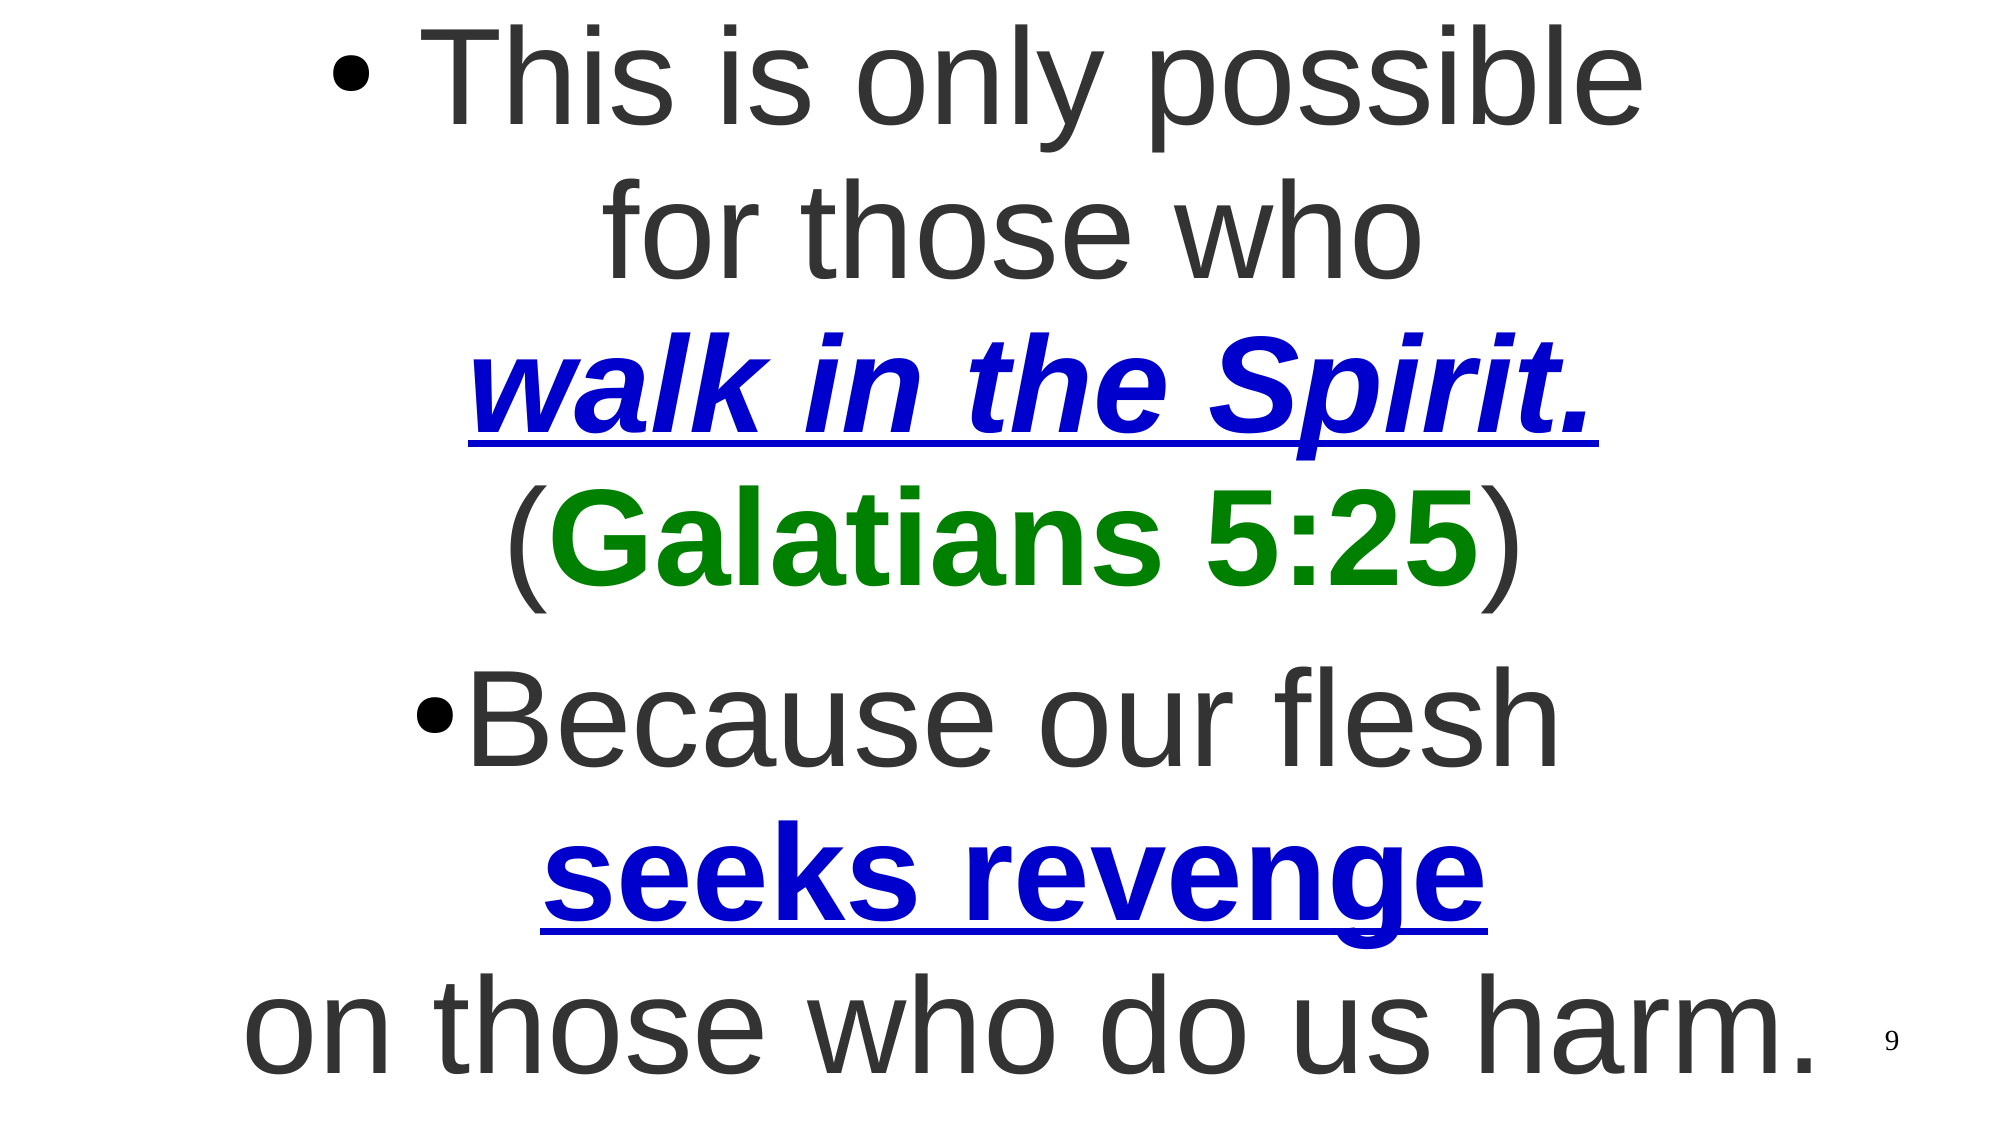

# This is only possible for those who walk in the Spirit. (Galatians 5:25)
Because our flesh
seeks revenge
on those who do us harm.
9